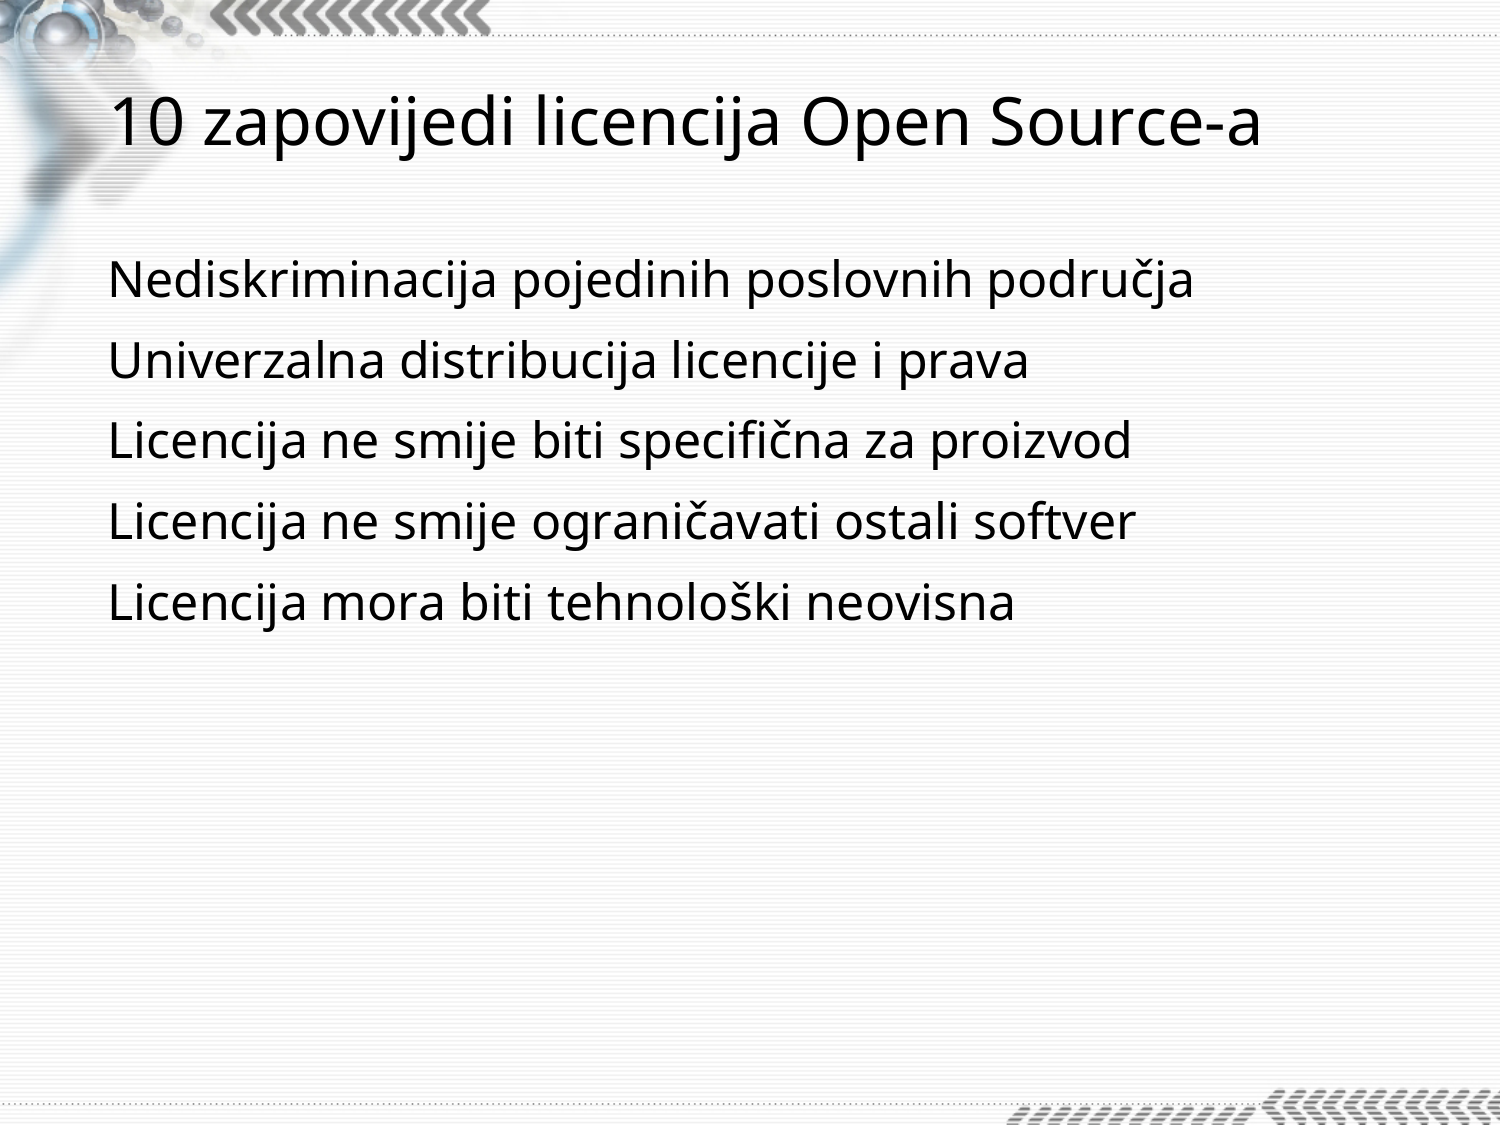

# 10 zapovijedi licencija Open Source-a
Nediskriminacija pojedinih poslovnih područja
Univerzalna distribucija licencije i prava
Licencija ne smije biti specifična za proizvod
Licencija ne smije ograničavati ostali softver
Licencija mora biti tehnološki neovisna